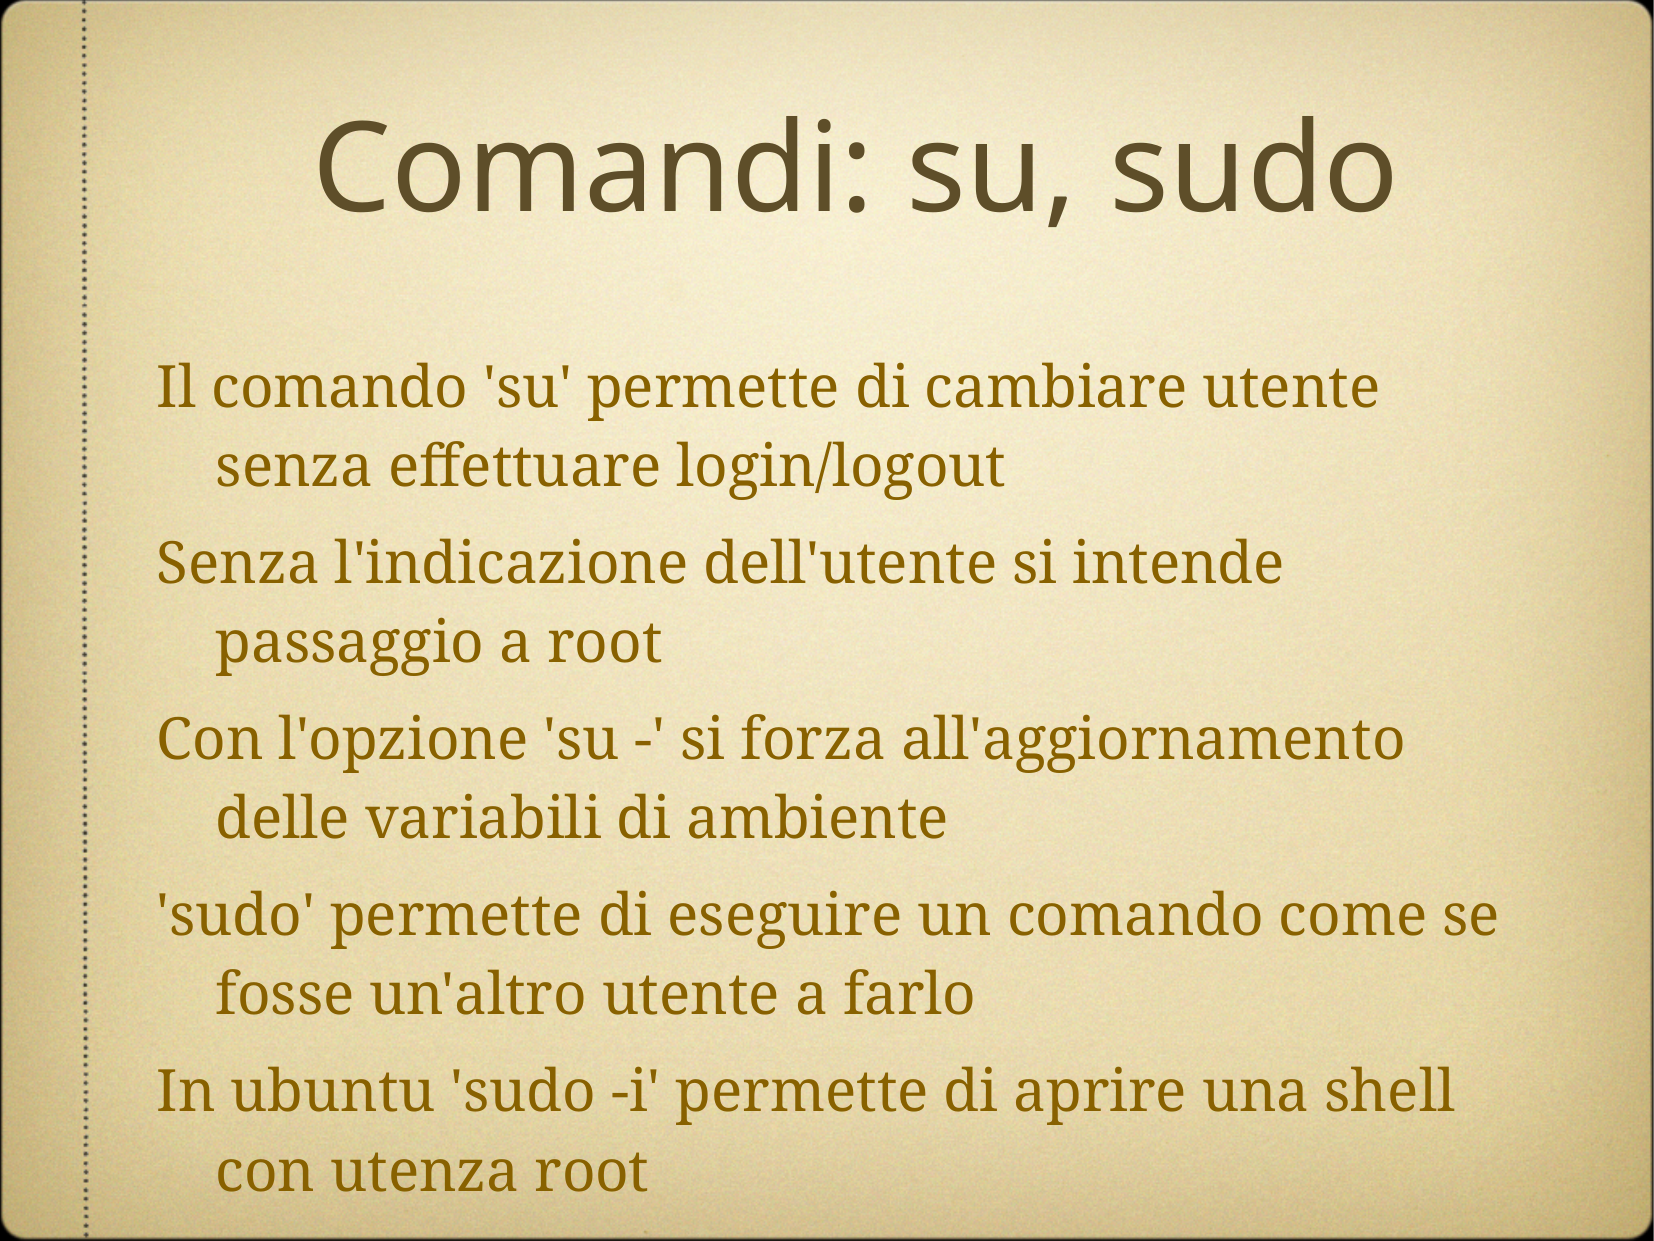

# Comandi: su, sudo
Il comando 'su' permette di cambiare utente senza effettuare login/logout
Senza l'indicazione dell'utente si intende passaggio a root
Con l'opzione 'su -' si forza all'aggiornamento delle variabili di ambiente
'sudo' permette di eseguire un comando come se fosse un'altro utente a farlo
In ubuntu 'sudo -i' permette di aprire una shell con utenza root